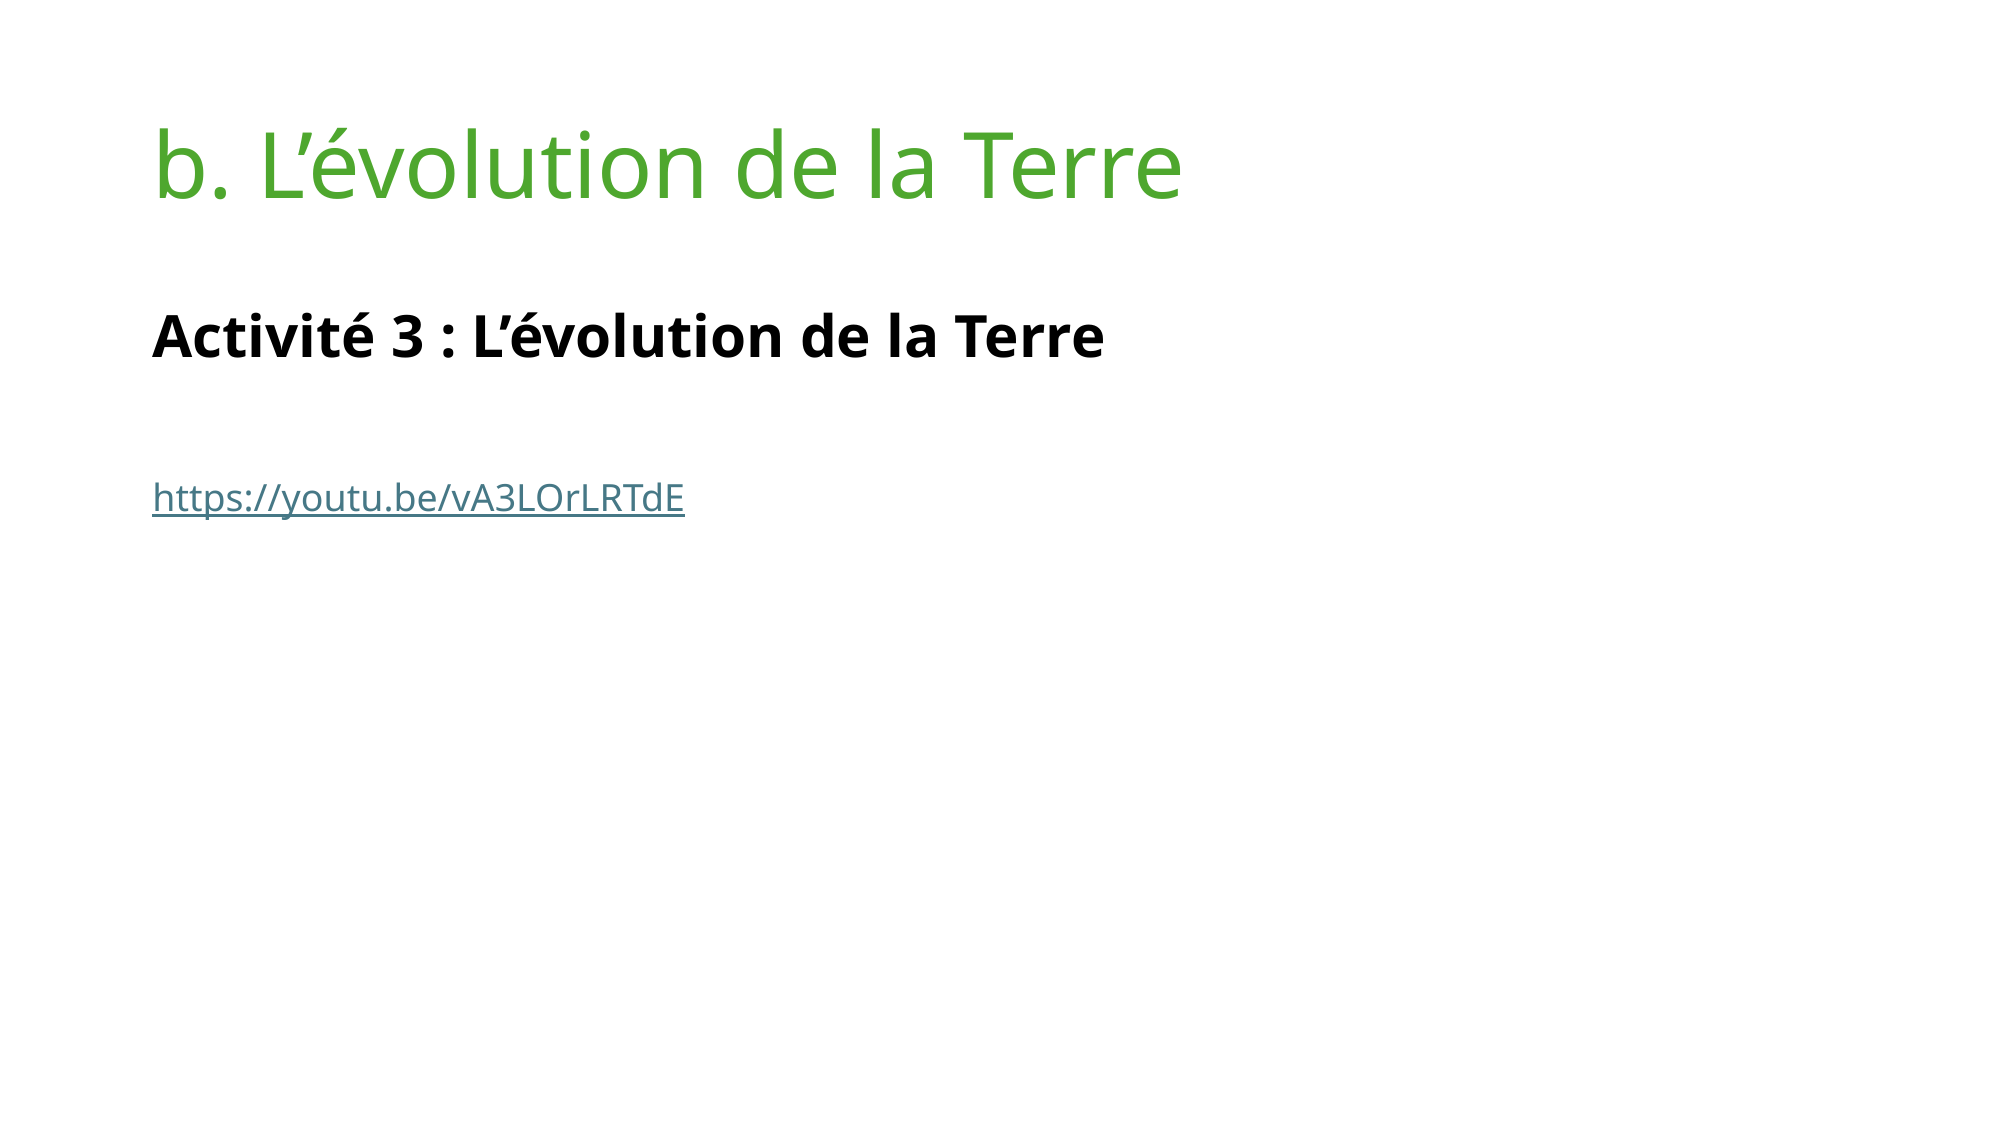

# b. L’évolution de la Terre
Activité 3 : L’évolution de la Terre
https://youtu.be/vA3LOrLRTdE